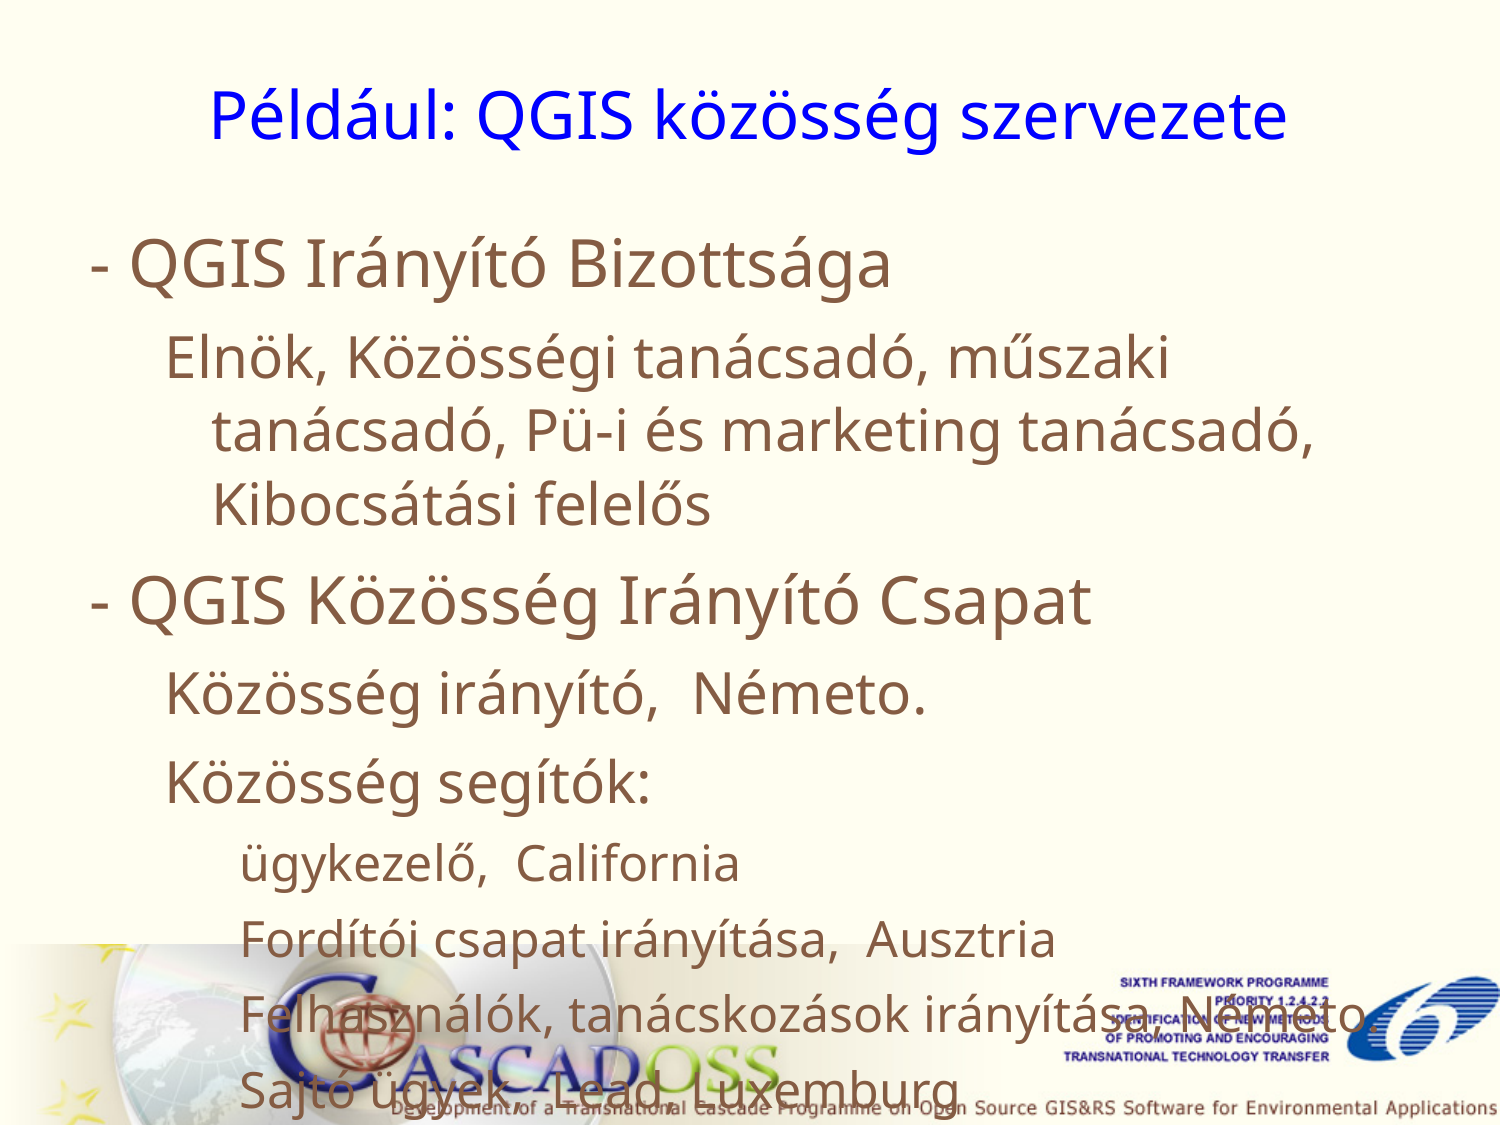

# Például: QGIS közösség szervezete
- QGIS Irányító Bizottsága
Elnök, Közösségi tanácsadó, műszaki tanácsadó, Pü-i és marketing tanácsadó, Kibocsátási felelős
- QGIS Közösség Irányító Csapat
Közösség irányító, Németo.
Közösség segítók:
ügykezelő, California
Fordítói csapat irányítása, Ausztria
Felhasználók, tanácskozások irányítása, Németo.
Sajtó ügyek, Lead, Luxemburg
- További egységek